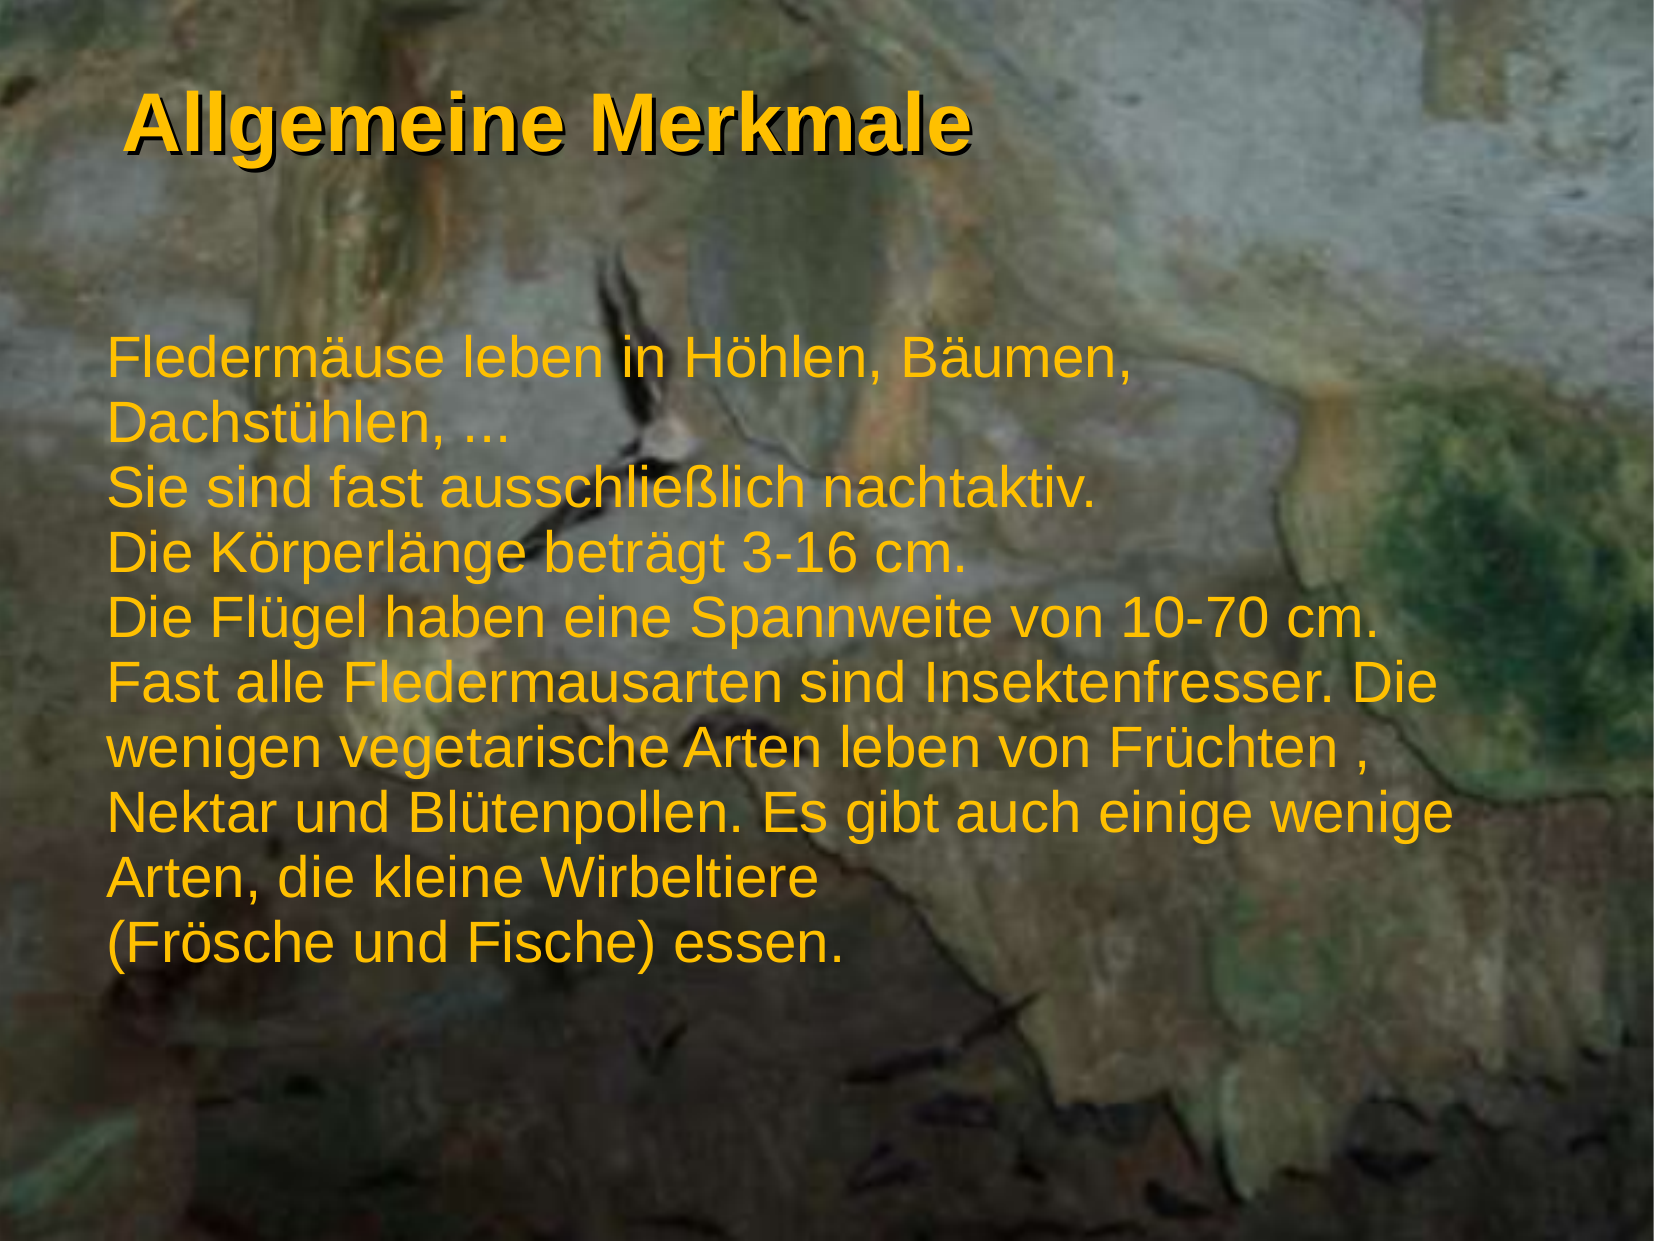

# Allgemeine Merkmale
Fledermäuse leben in Höhlen, Bäumen, Dachstühlen, ...
Sie sind fast ausschließlich nachtaktiv.
Die Körperlänge beträgt 3-16 cm.
Die Flügel haben eine Spannweite von 10-70 cm.
Fast alle Fledermausarten sind Insektenfresser. Die wenigen vegetarische Arten leben von Früchten , Nektar und Blütenpollen. Es gibt auch einige wenige Arten, die kleine Wirbeltiere
(Frösche und Fische) essen.